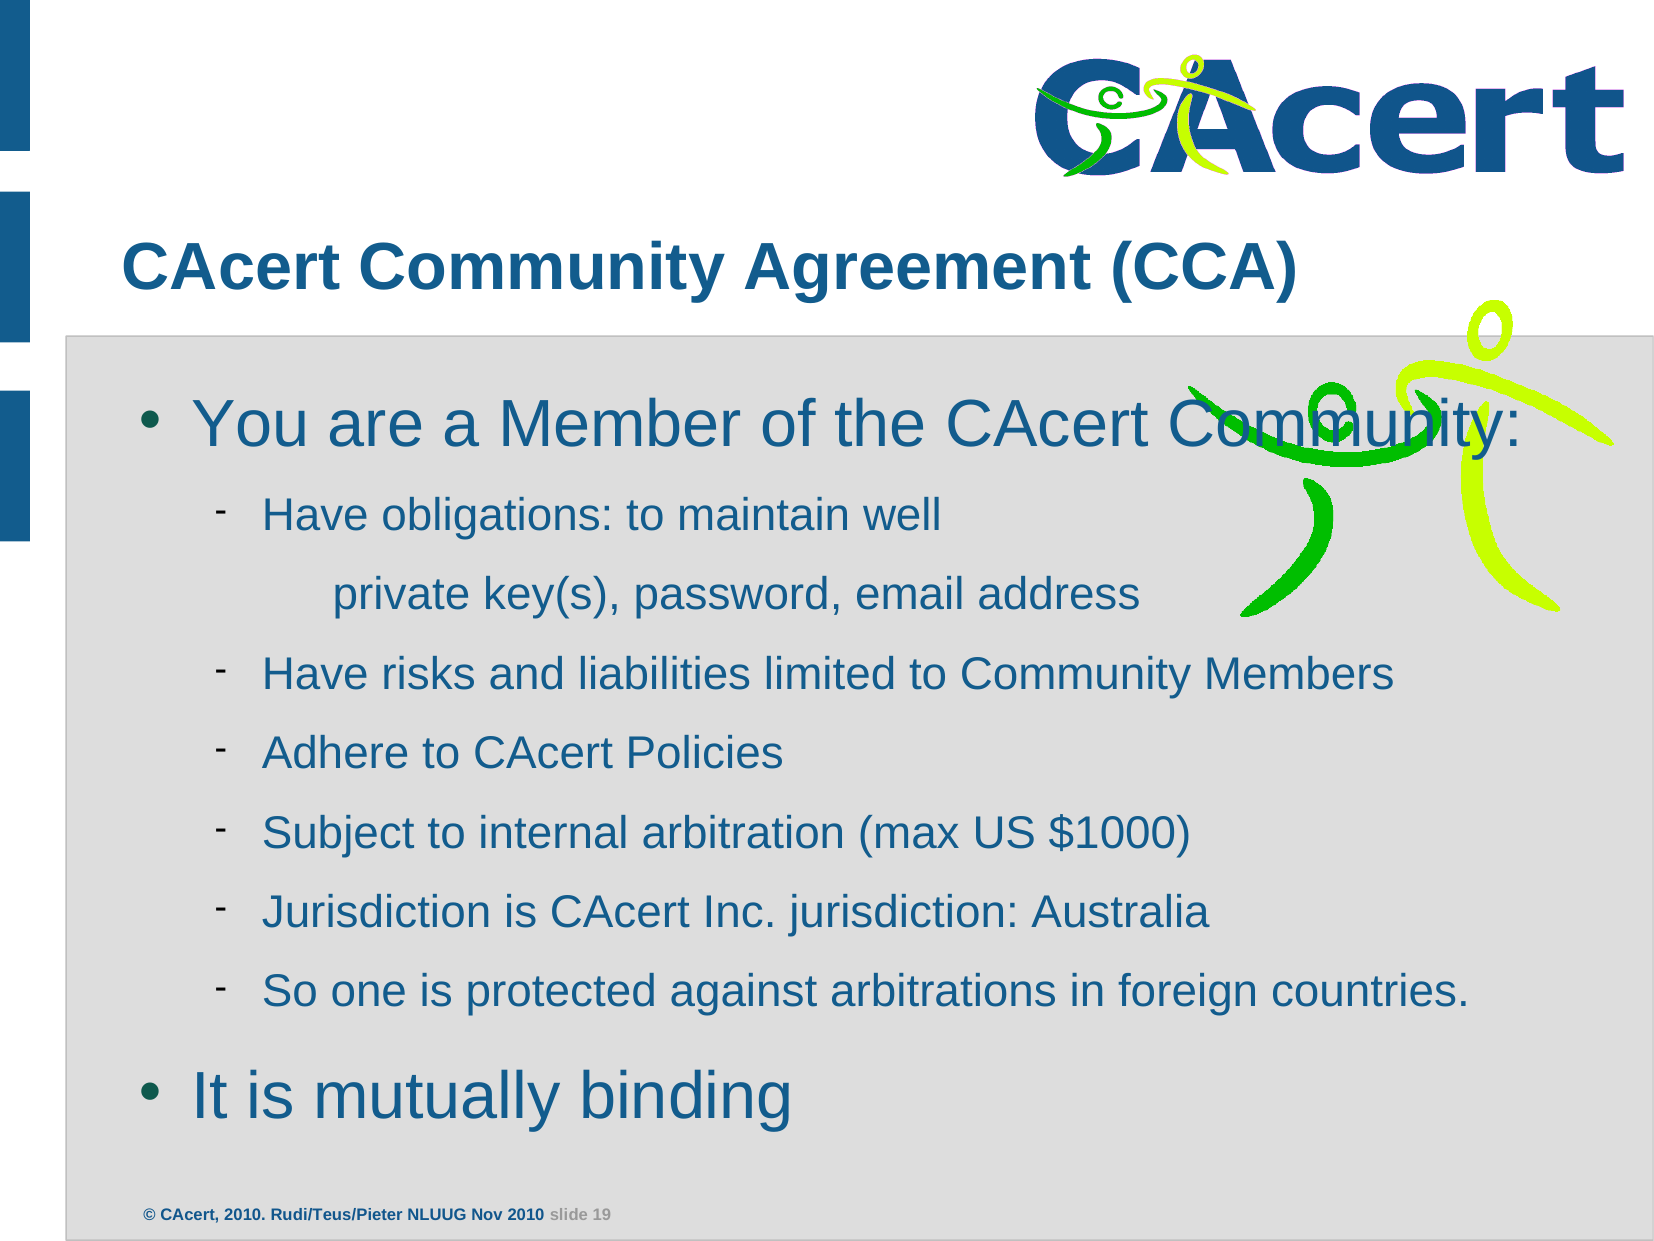

# CAcert Community Agreement (CCA)
You are a Member of the CAcert Community:
Have obligations: to maintain well
private key(s), password, email address
Have risks and liabilities limited to Community Members
Adhere to CAcert Policies
Subject to internal arbitration (max US $1000)
Jurisdiction is CAcert Inc. jurisdiction: Australia
So one is protected against arbitrations in foreign countries.
It is mutually binding